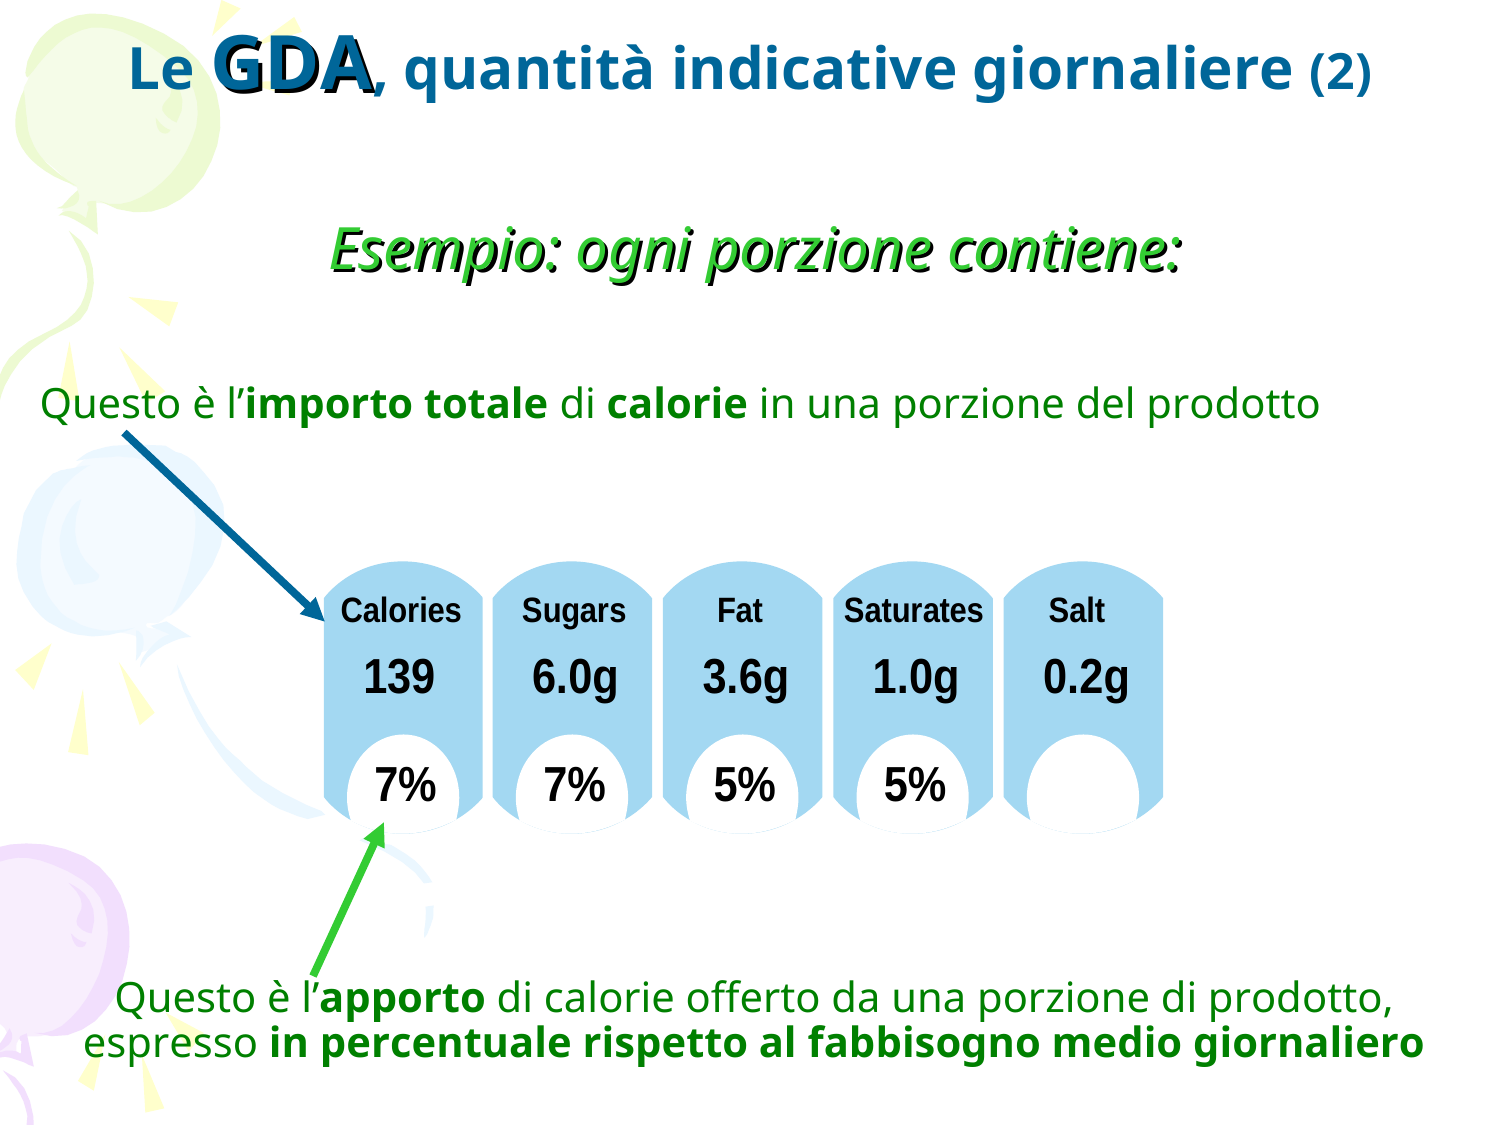

# Le GDA, quantità indicative giornaliere (2)
Esempio: ogni porzione contiene:
Questo è l’importo totale di calorie in una porzione del prodotto
Questo è l’apporto di calorie offerto da una porzione di prodotto, espresso in percentuale rispetto al fabbisogno medio giornaliero